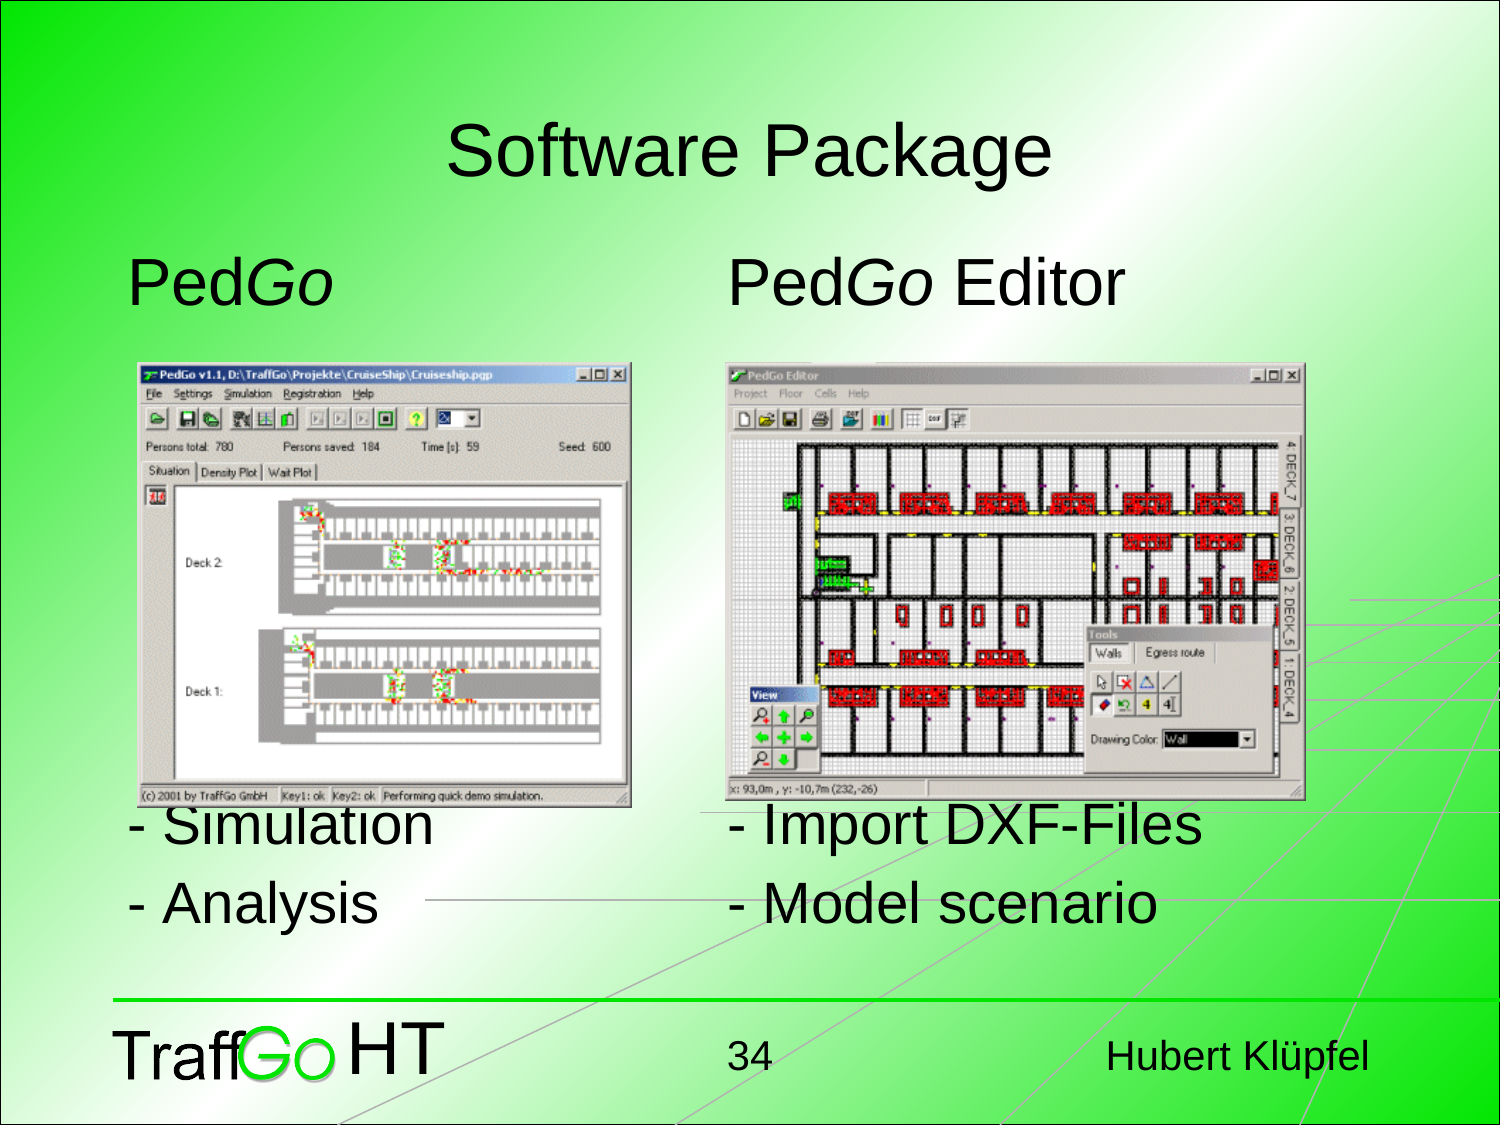

# Software Package
PedGo			PedGo Editor
- Simulation		- Import DXF-Files
- Analysis			- Model scenario